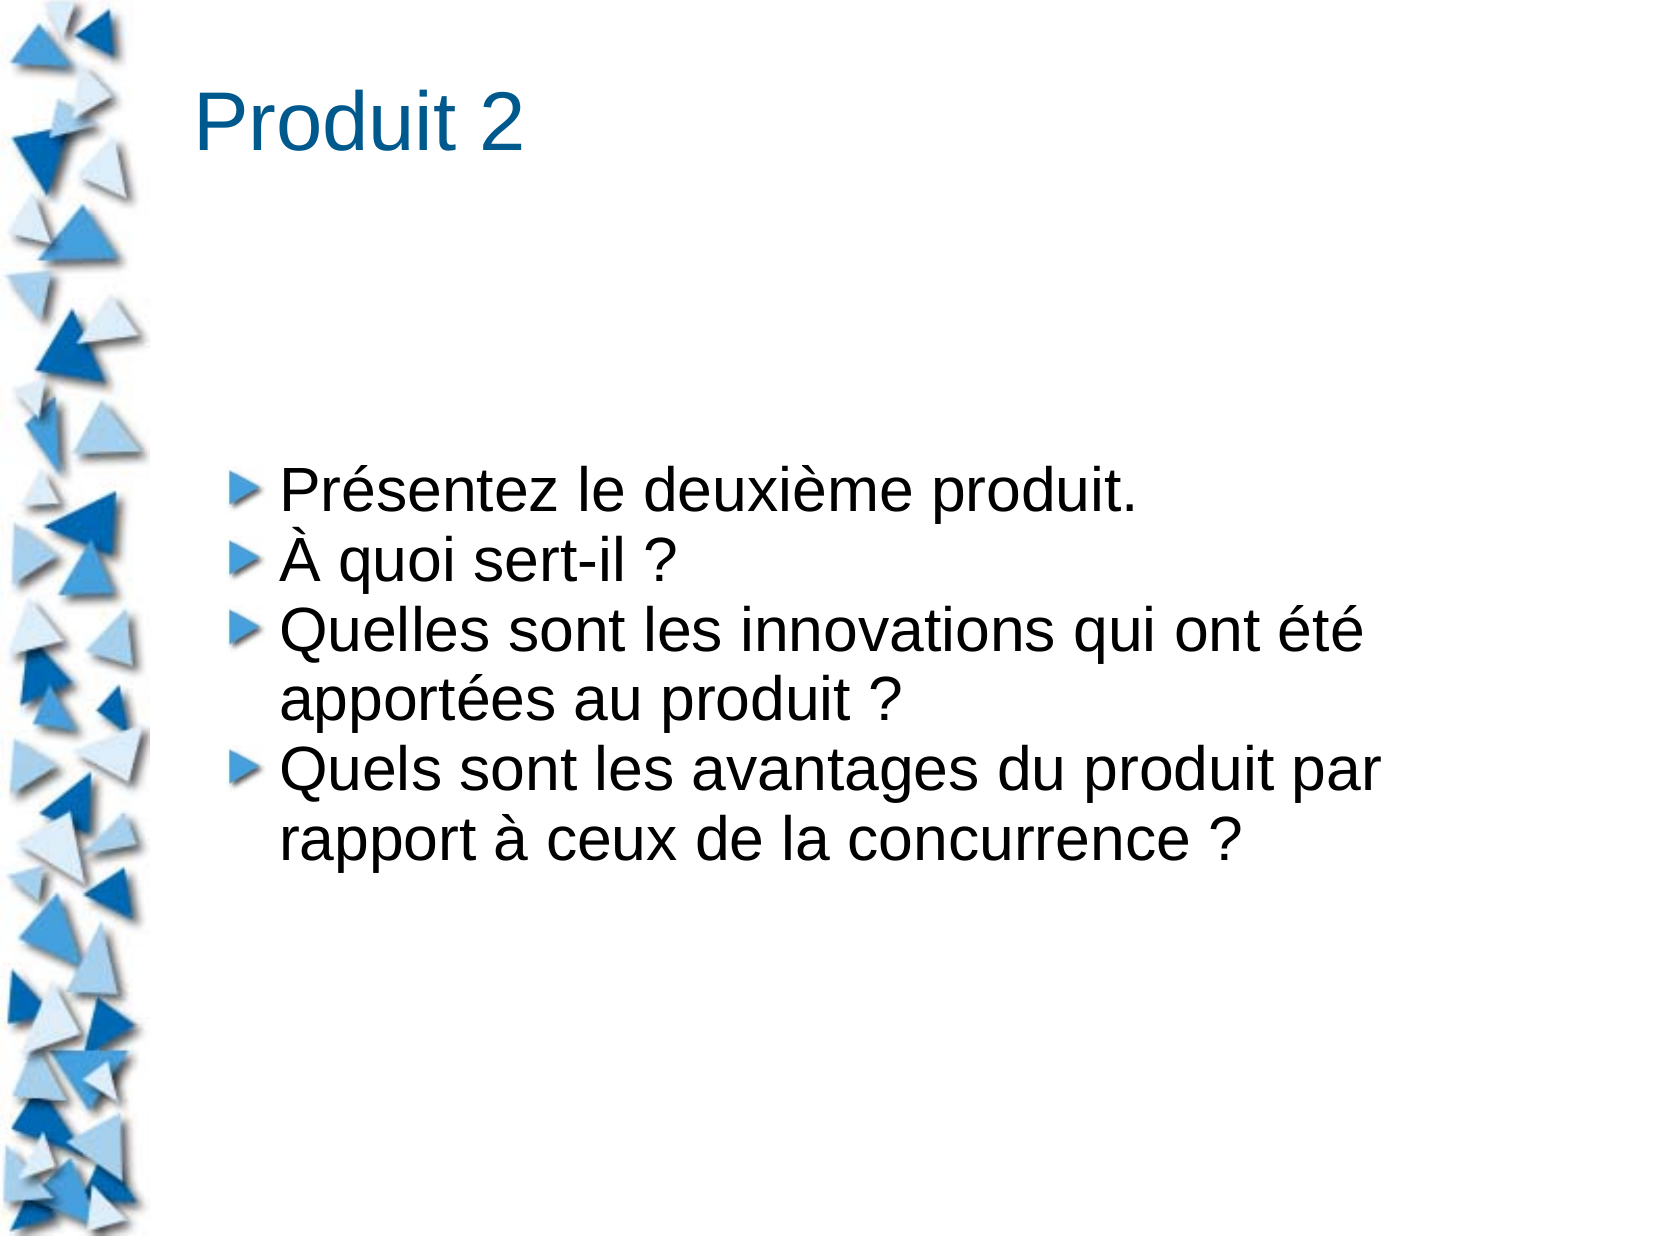

# Produit 2
Présentez le deuxième produit.
À quoi sert-il ?
Quelles sont les innovations qui ont été apportées au produit ?
Quels sont les avantages du produit par rapport à ceux de la concurrence ?